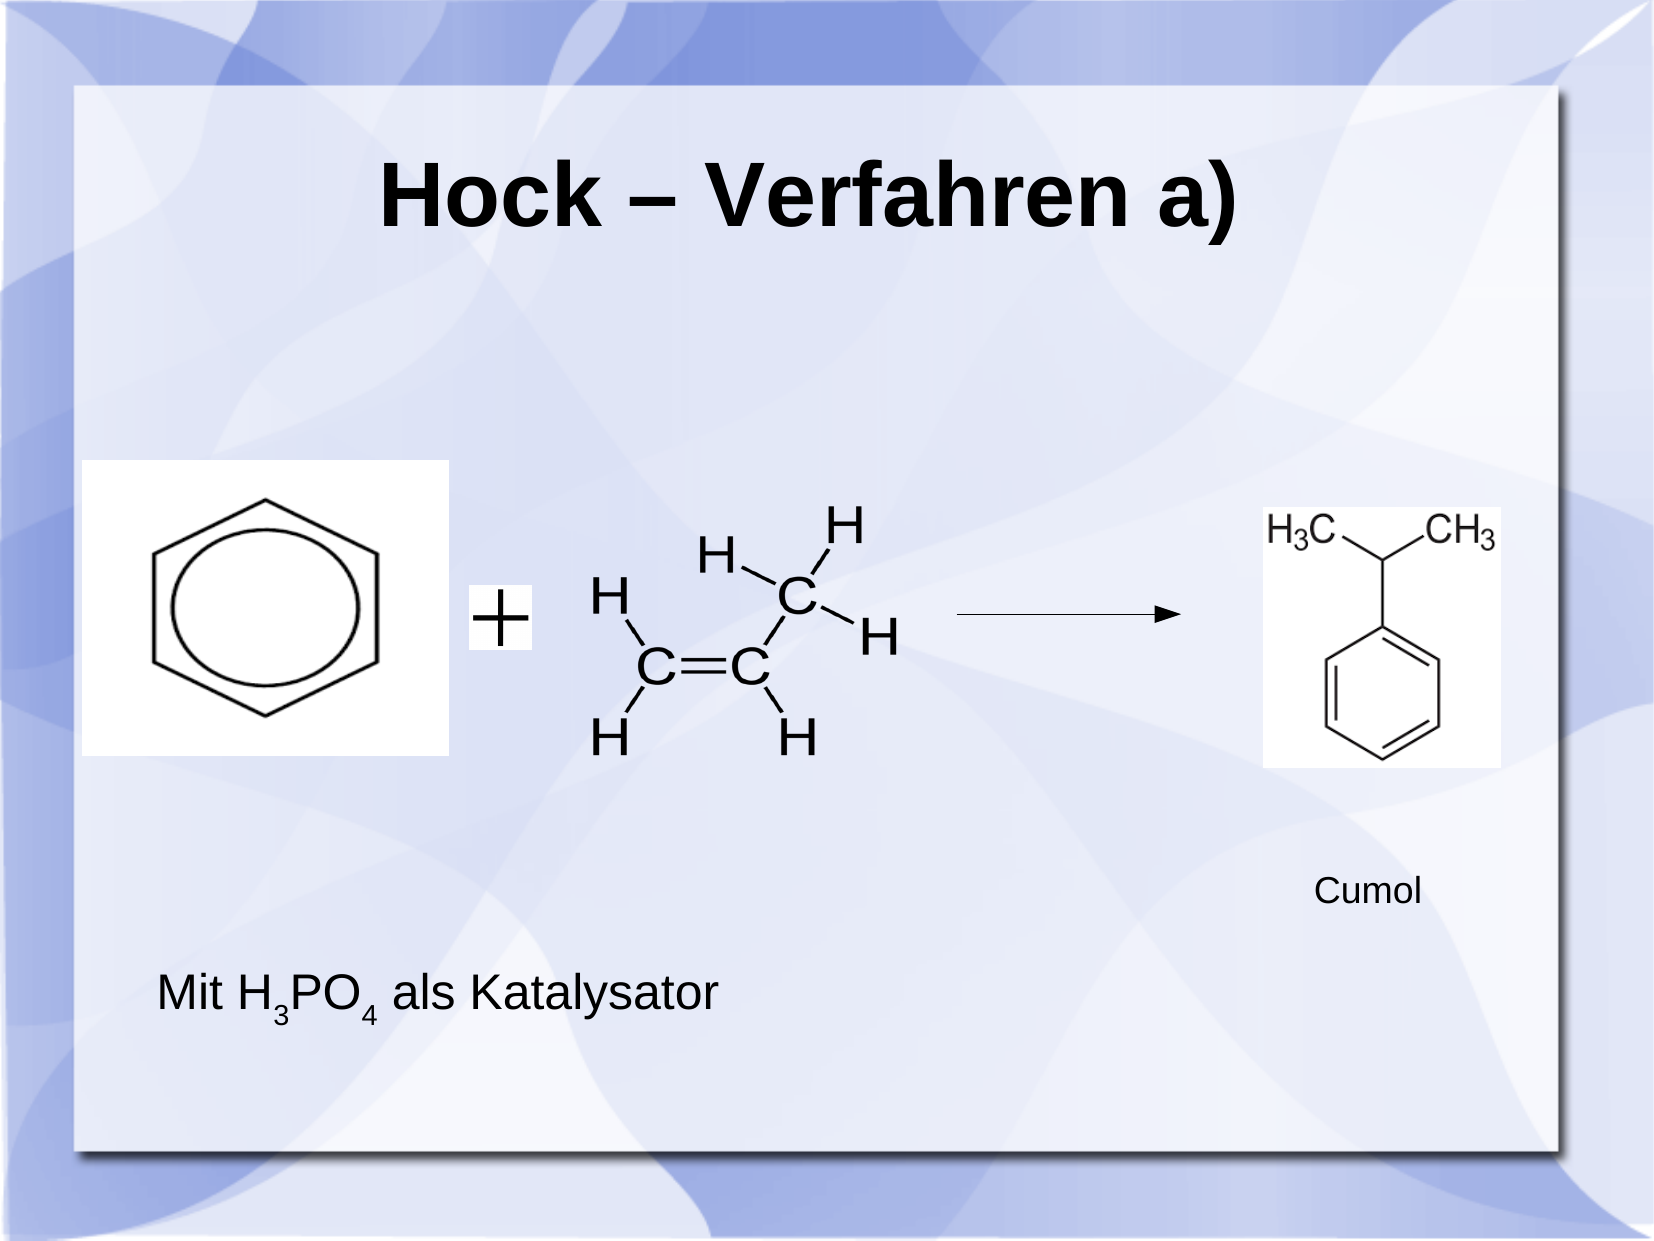

# Hock – Verfahren a)
Cumol
Mit H3PO4 als Katalysator